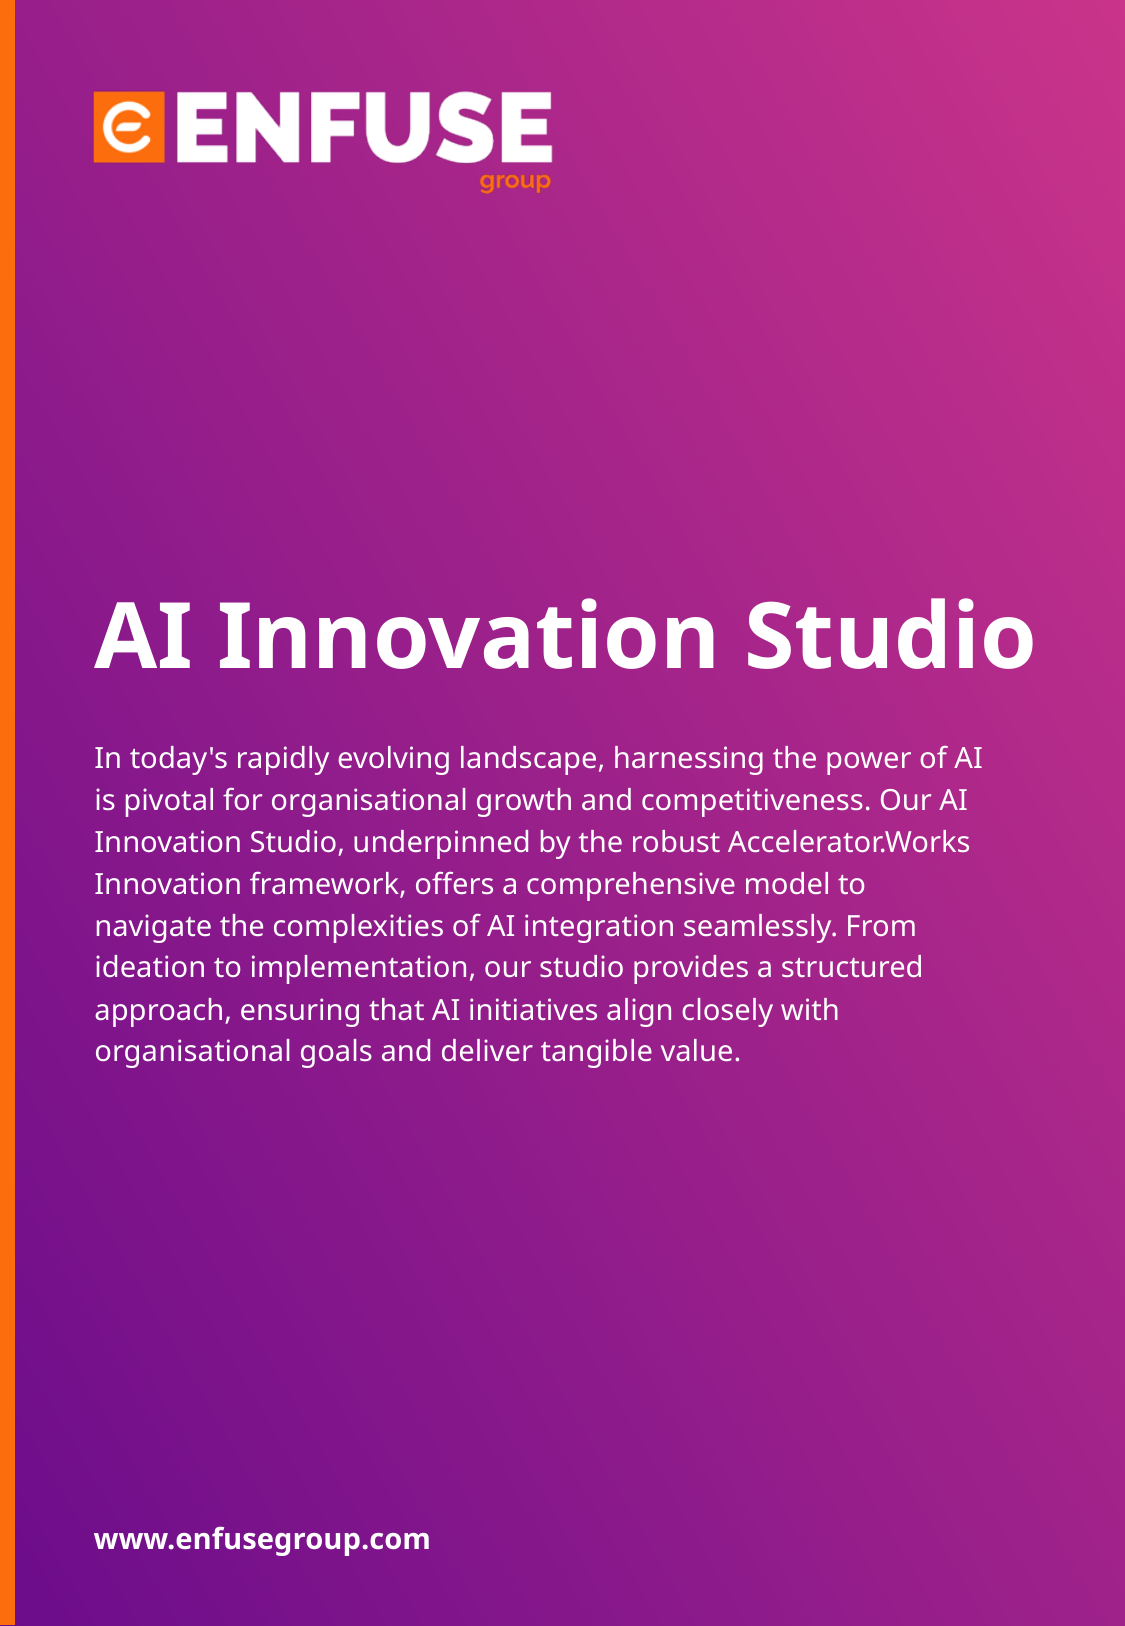

AI Innovation Studio
In today's rapidly evolving landscape, harnessing the power of AI is pivotal for organisational growth and competitiveness. Our AI Innovation Studio, underpinned by the robust Accelerator.Works Innovation framework, offers a comprehensive model to navigate the complexities of AI integration seamlessly. From ideation to implementation, our studio provides a structured approach, ensuring that AI initiatives align closely with organisational goals and deliver tangible value.